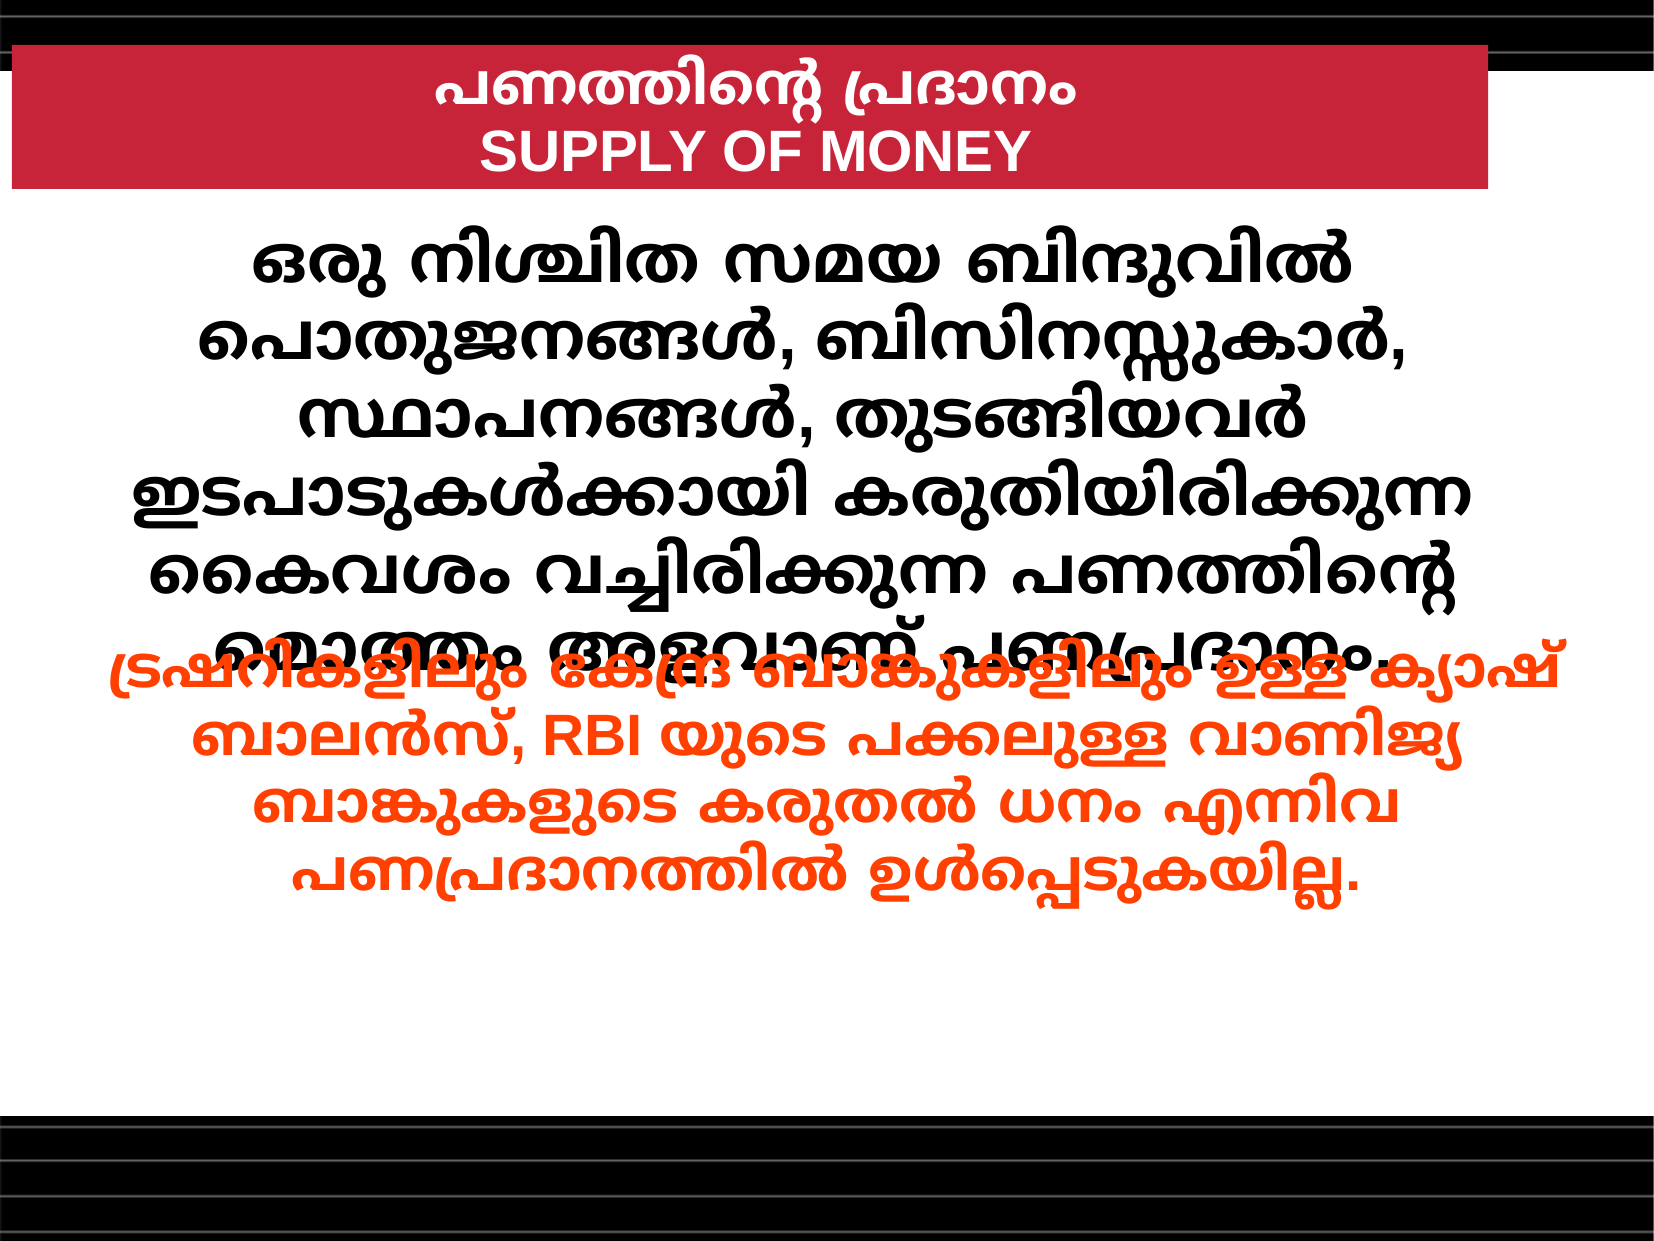

# പണത്തിന്റെ പ്രദാനം SUPPLY OF MONEY
ഒരു നിശ്ചിത സമയ ബിന്ദുവിൽ പൊതുജനങ്ങൾ, ബിസിനസ്സുകാർ, സ്ഥാപനങ്ങൾ, തുടങ്ങിയവർ ഇടപാടുകൾക്കായി കരുതിയിരിക്കുന്ന കൈവശം വച്ചിരിക്കുന്ന പണത്തിന്റെ മൊത്തം അളവാണ് പണപ്രദാനം.
 ട്രഷറികളിലും കേന്ദ്ര ബാങ്കുകളിലും ഉള്ള ക്യാഷ് ബാലൻസ്, RBI യുടെ പക്കലുള്ള വാണിജ്യ ബാങ്കുകളുടെ കരുതൽ ധനം എന്നിവ പണപ്രദാനത്തിൽ ഉൾപ്പെടുകയില്ല.